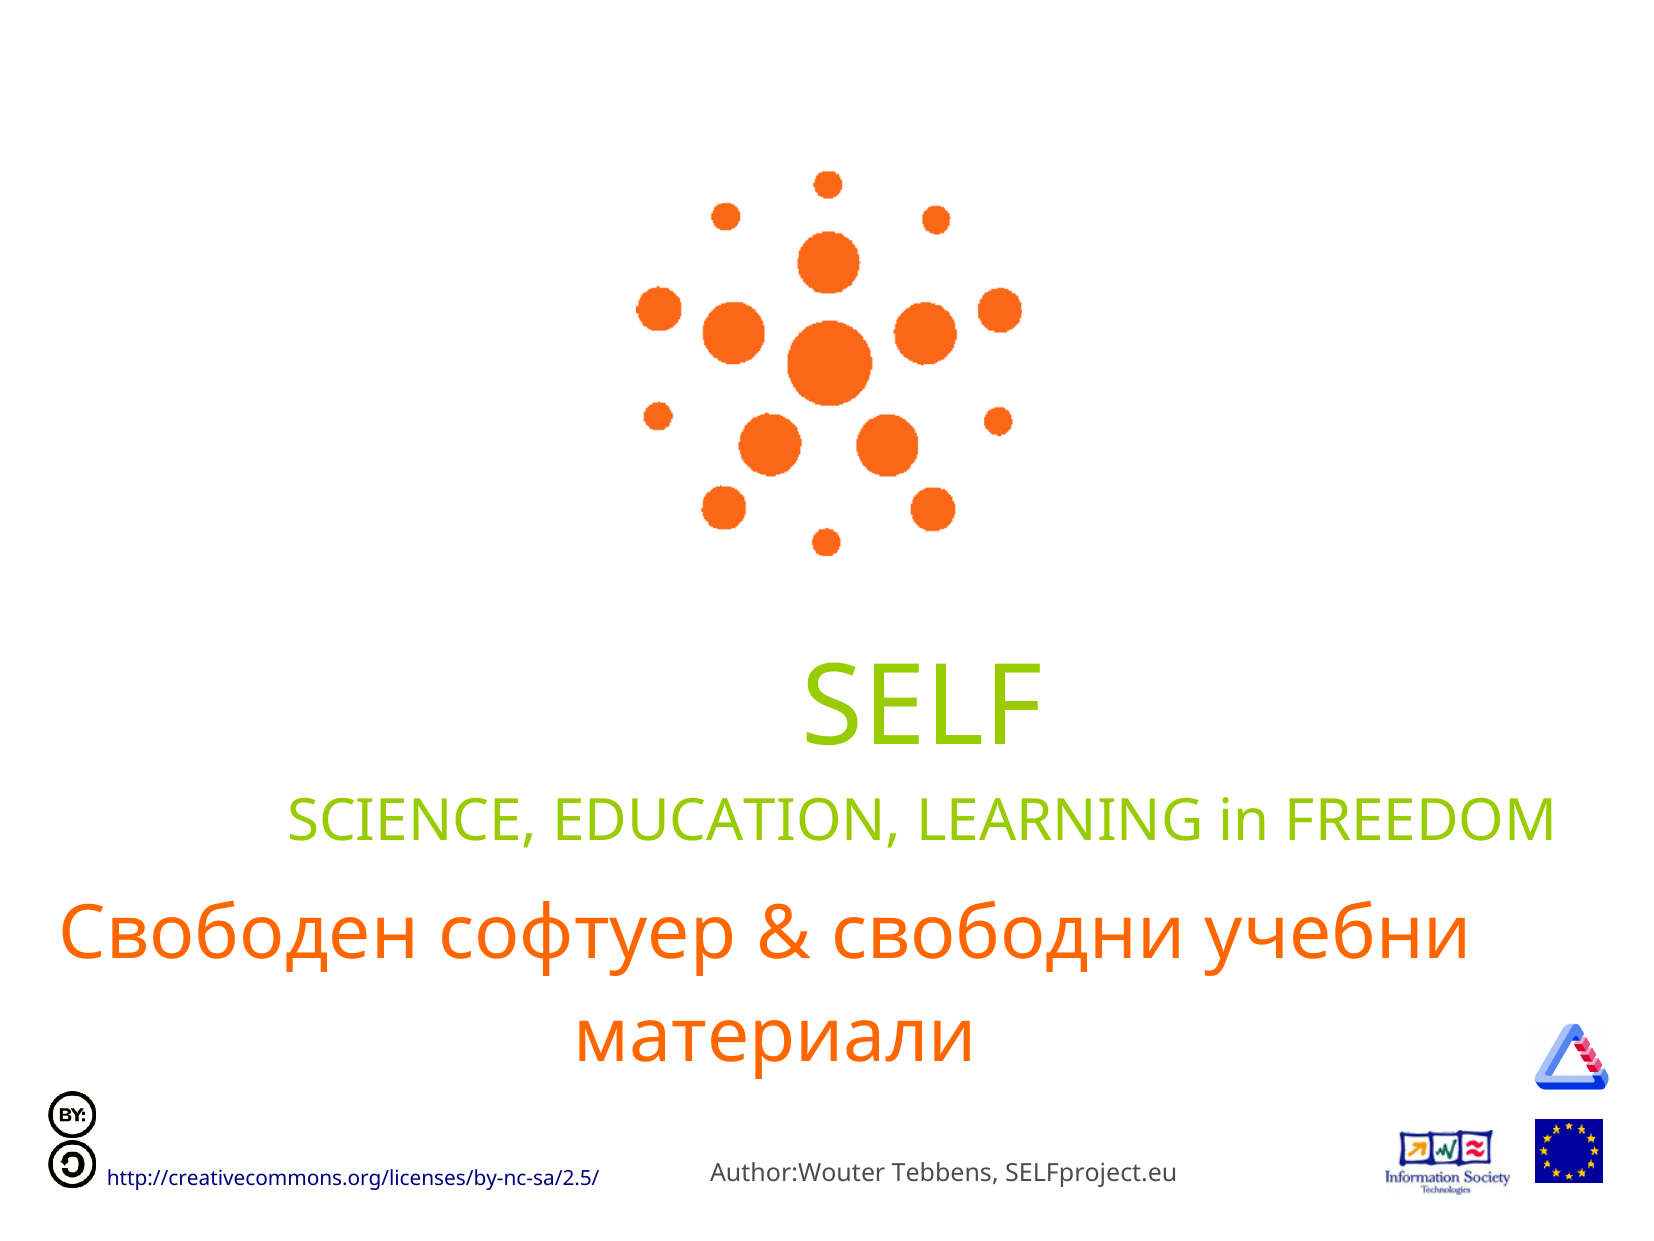

SELF
SCIENCE, EDUCATION, LEARNING in FREEDOM
Свободен софтуер & свободни учебни
материали